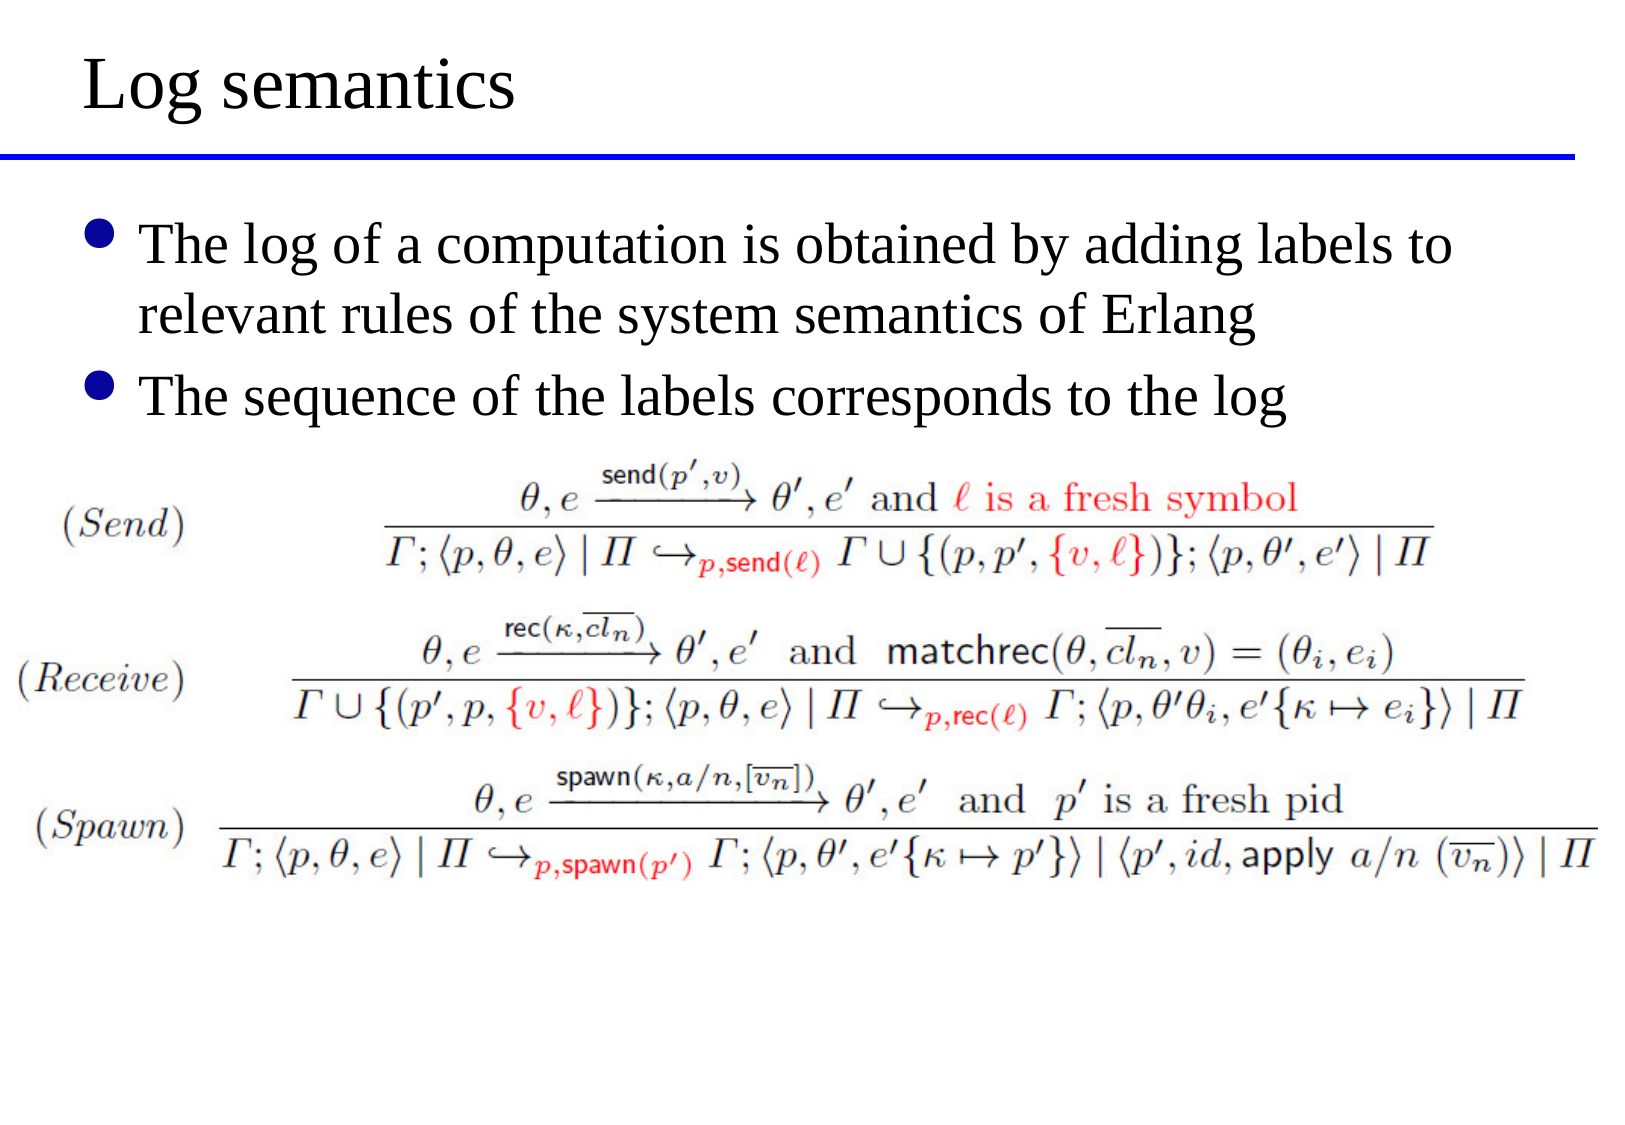

# Log semantics
The log of a computation is obtained by adding labels to relevant rules of the system semantics of Erlang
The sequence of the labels corresponds to the log